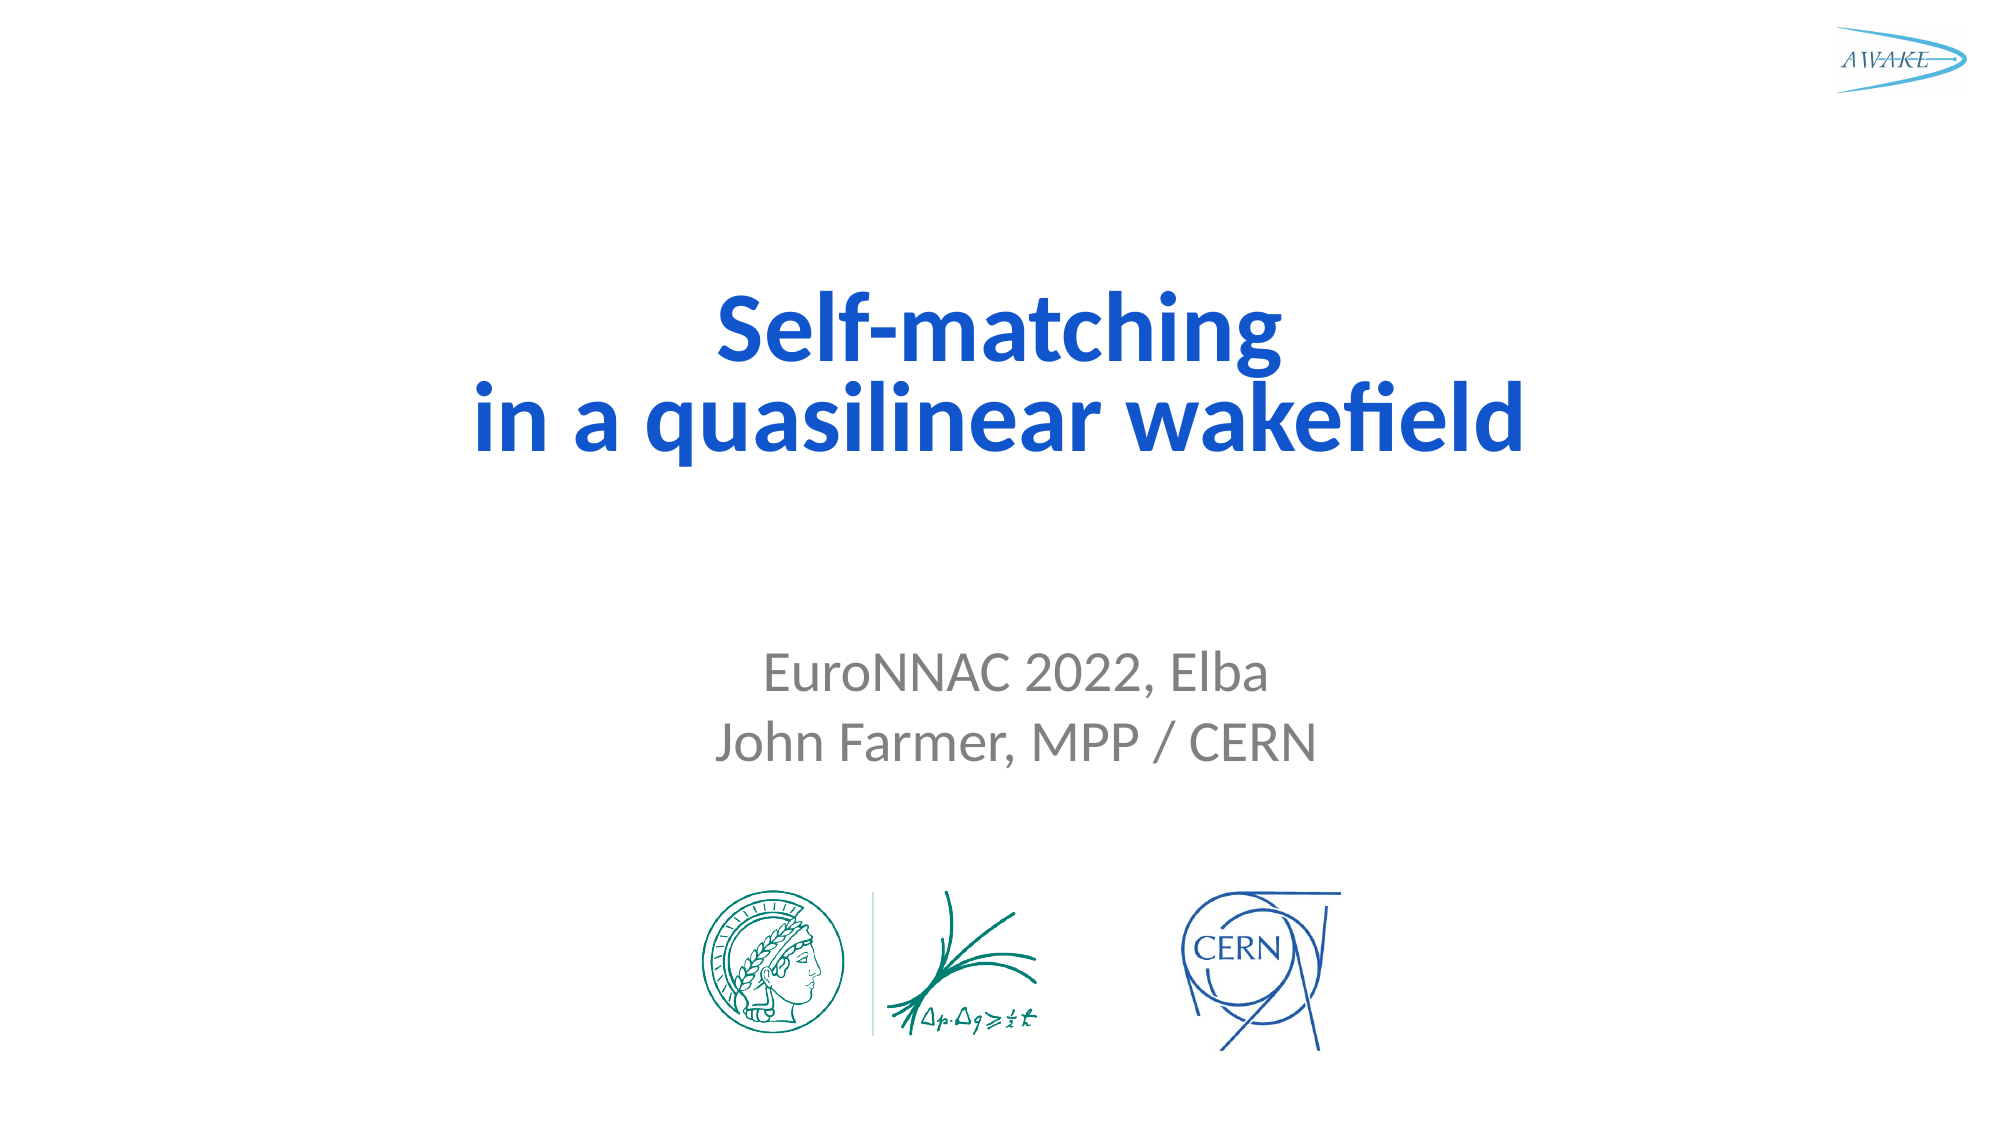

# Self-matching in a quasilinear wakefield
EuroNNAC 2022, Elba
John Farmer, MPP / CERN